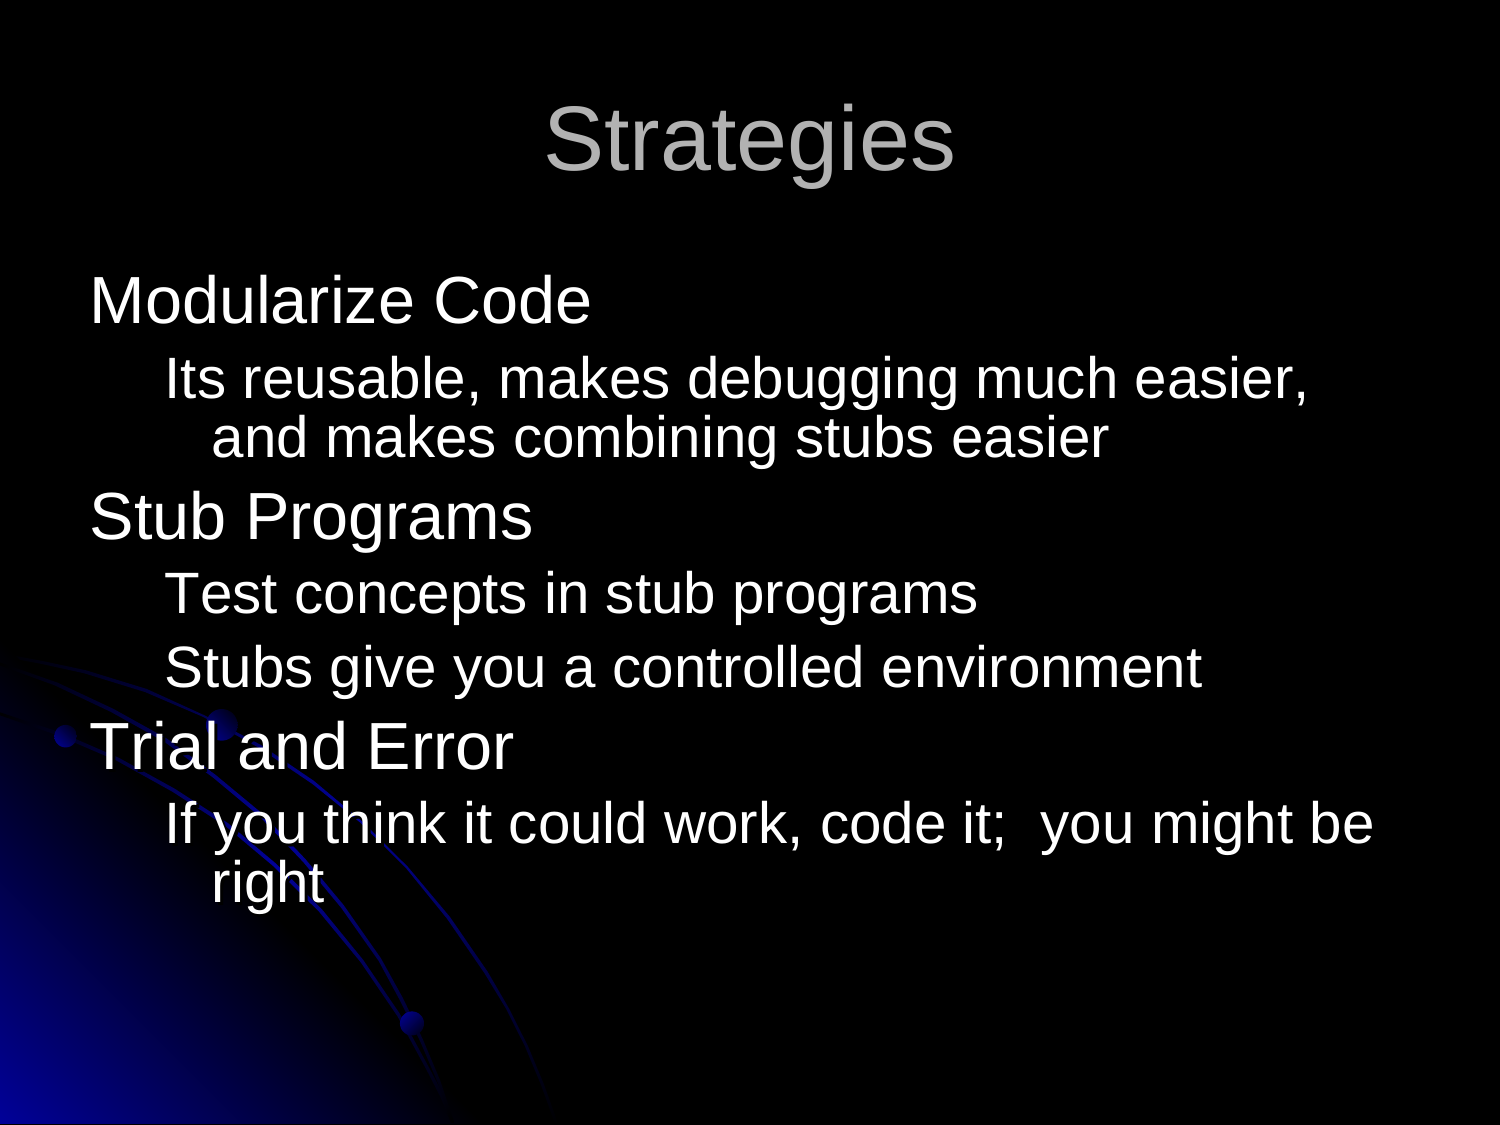

# Strategies
Modularize Code
Its reusable, makes debugging much easier, and makes combining stubs easier
Stub Programs
Test concepts in stub programs
Stubs give you a controlled environment
Trial and Error
If you think it could work, code it; you might be right